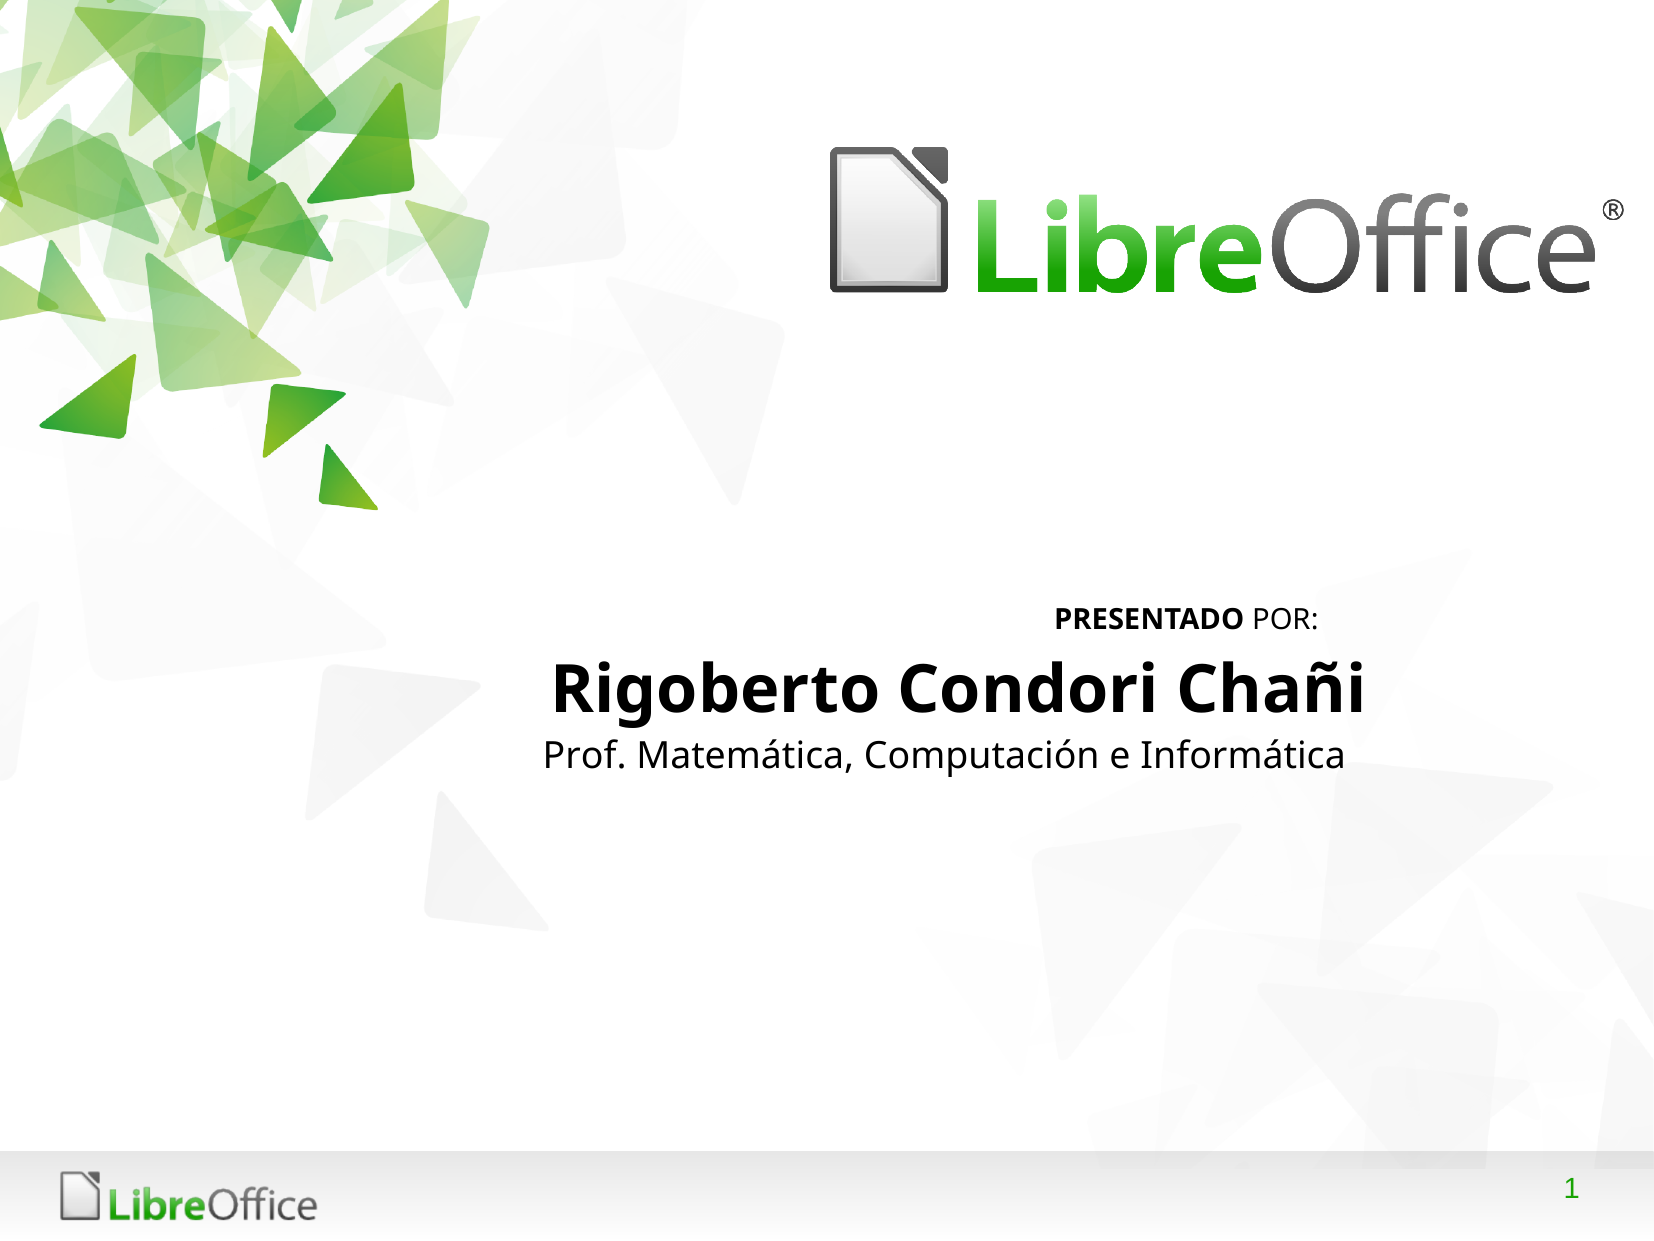

PRESENTADO POR:
Rigoberto Condori Chañi
Prof. Matemática, Computación e Informática